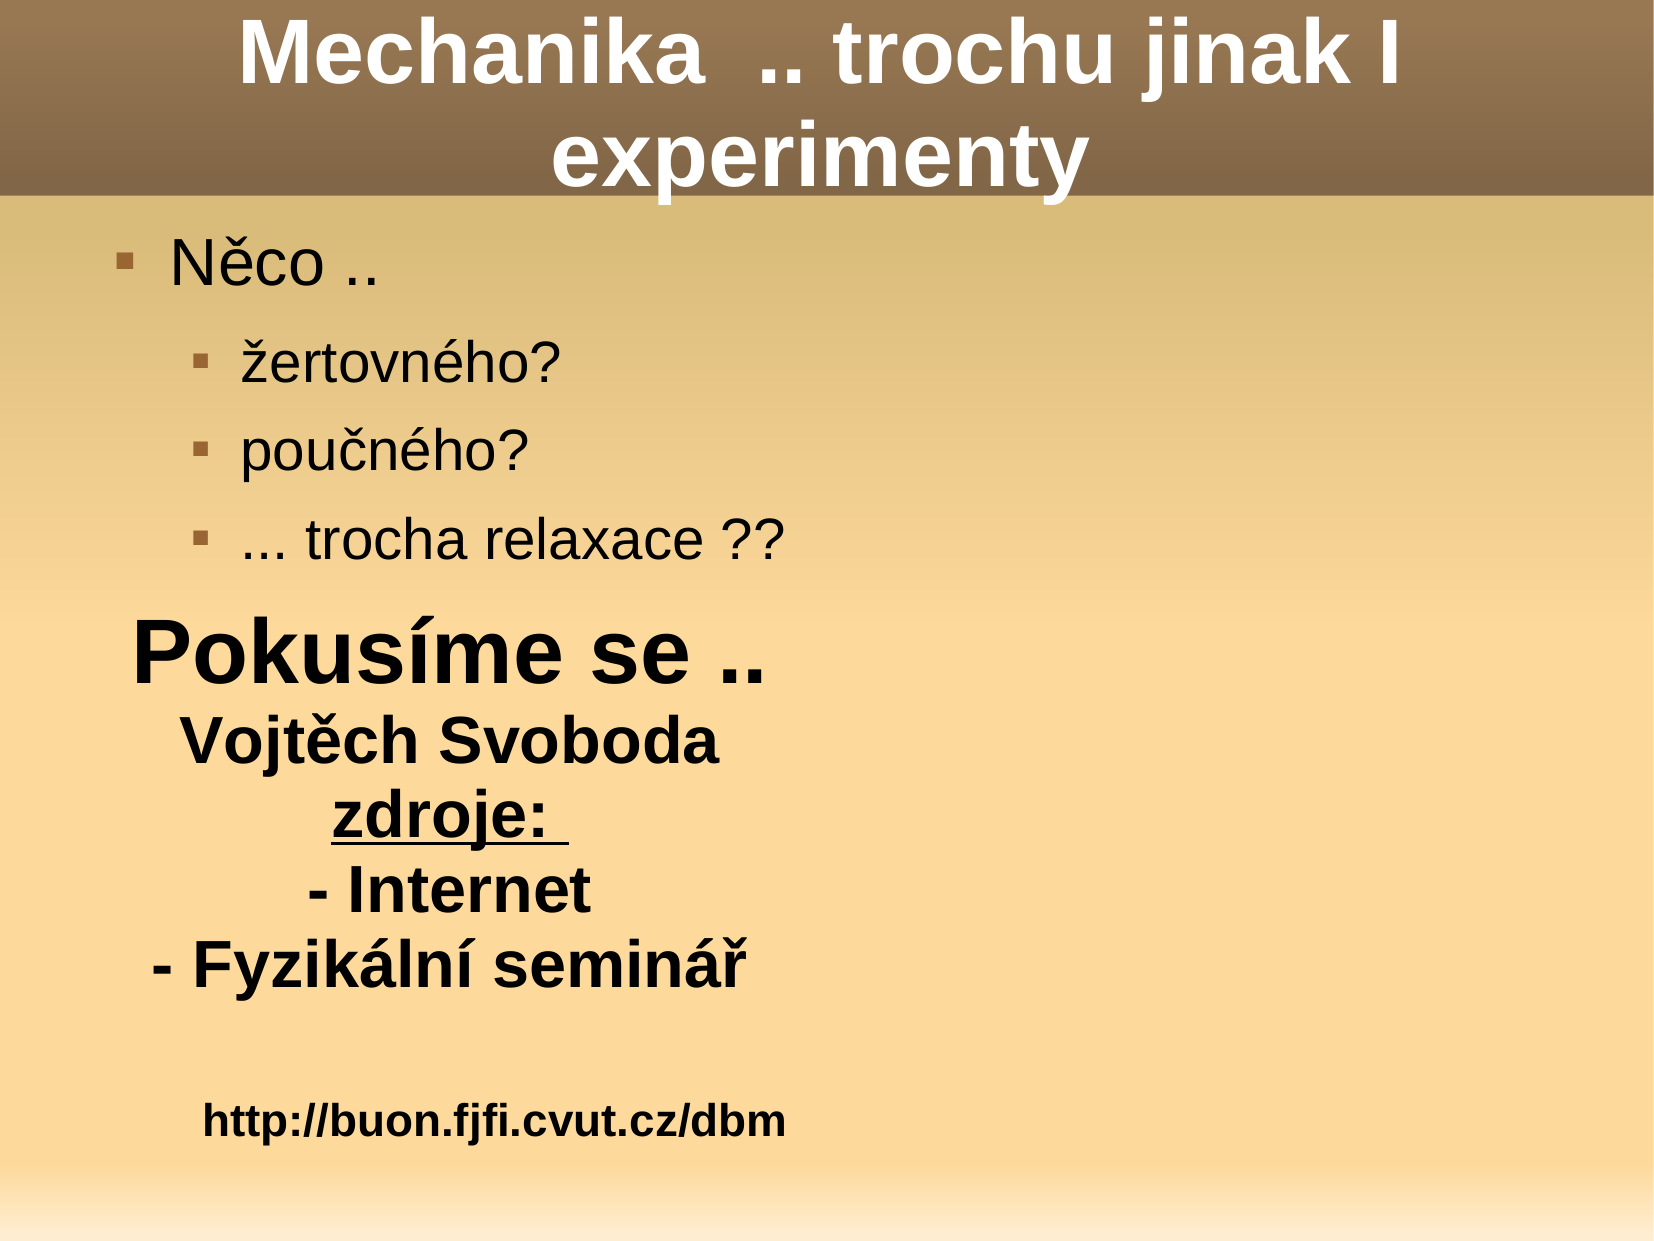

# Mechanika .. trochu jinak I experimenty
Něco ..
žertovného?
poučného?
... trocha relaxace ??
Pokusíme se ..
Vojtěch Svoboda
zdroje:
- Internet
- Fyzikální seminář
http://buon.fjfi.cvut.cz/dbm